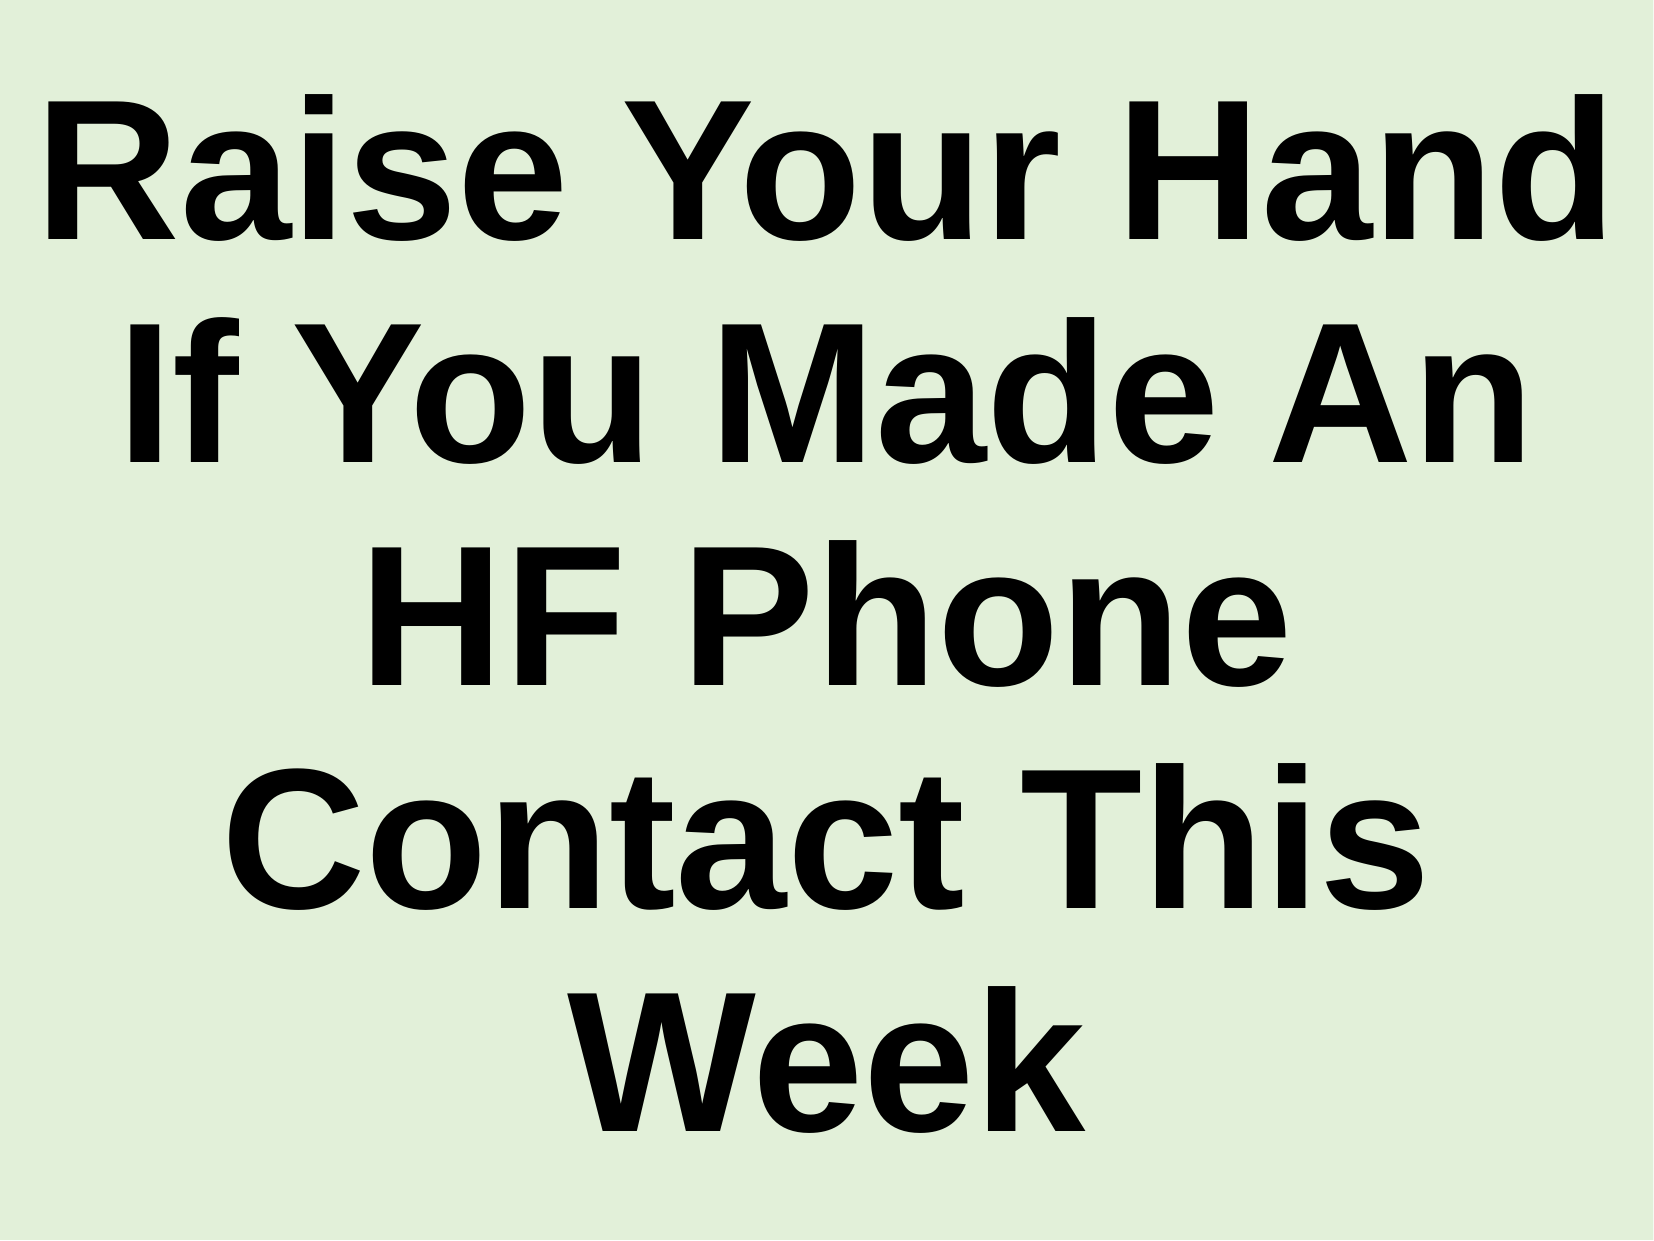

Raise Your Hand If You Made An HF Phone Contact This Week